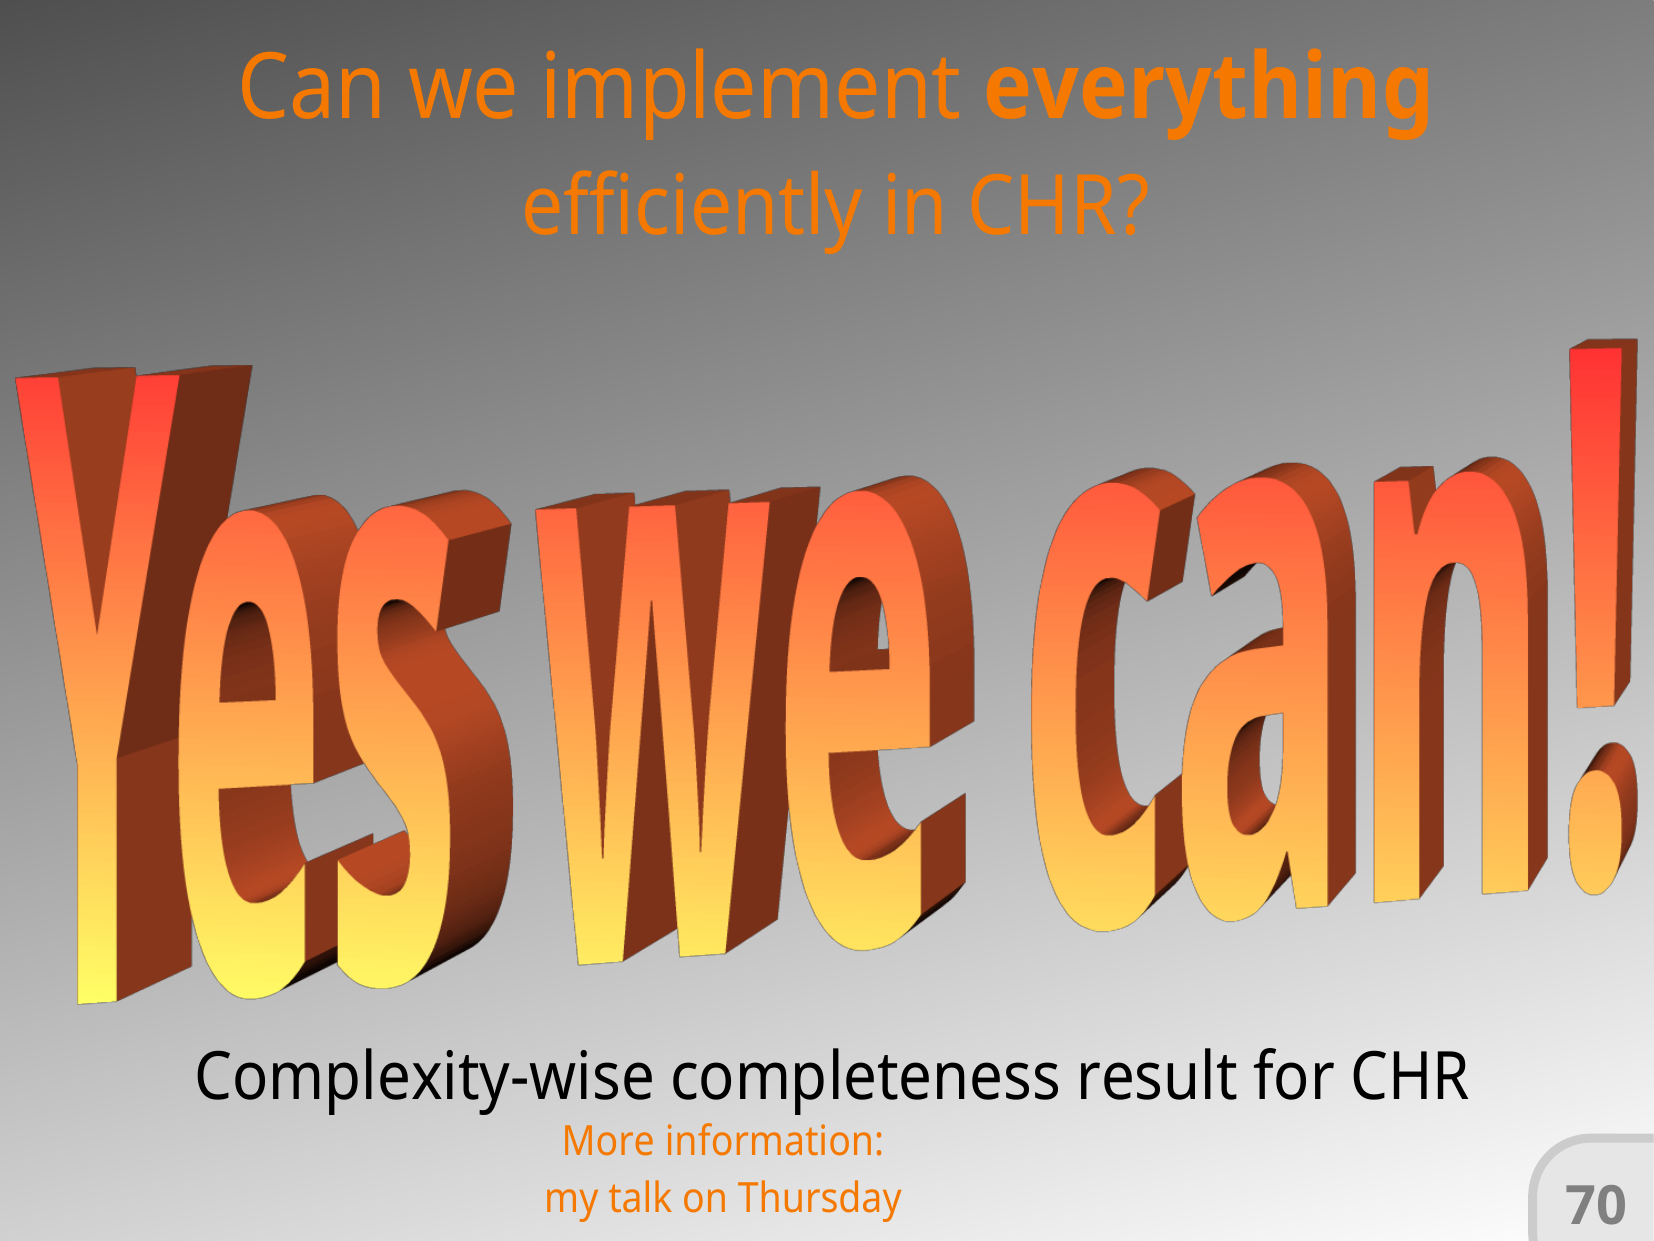

# Can we implement everything efficiently in CHR?
Yes we can!
Complexity-wise completeness result for CHR
More information:
my talk on Thursday
70